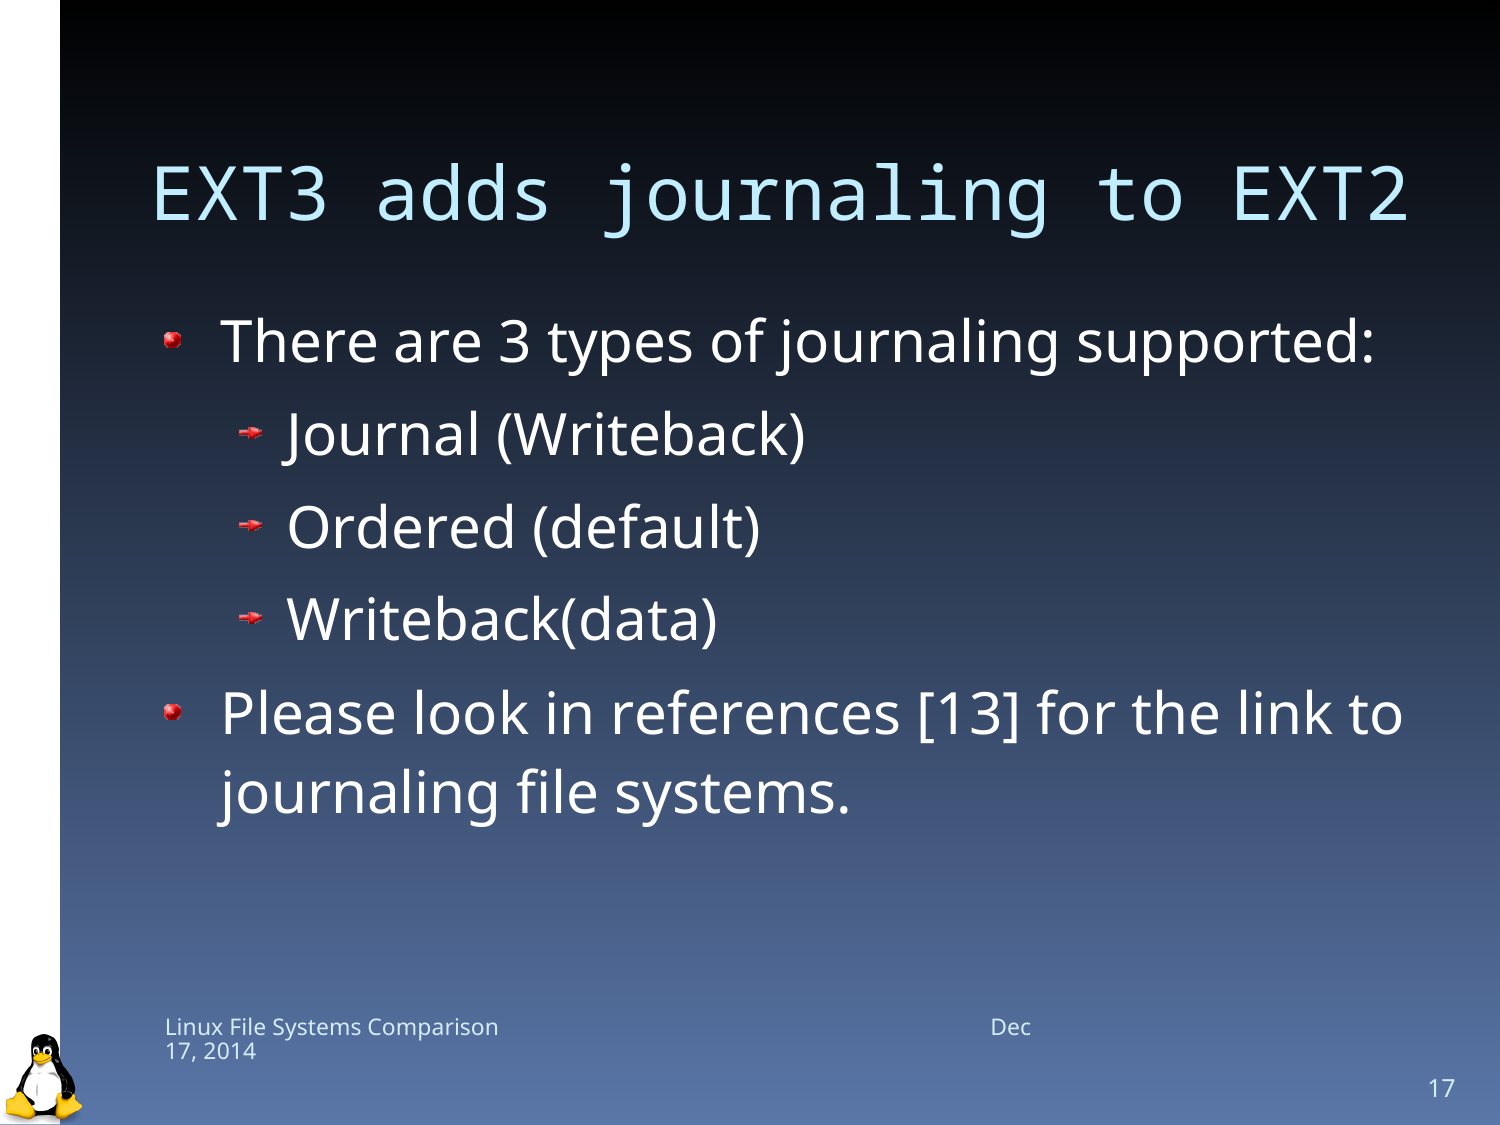

# EXT3 adds journaling to EXT2
There are 3 types of journaling supported:
Journal (Writeback)
Ordered (default)
Writeback(data)
Please look in references [13] for the link to journaling file systems.
Linux File Systems Comparison Dec 17, 2014
Dec 17, 2014
17